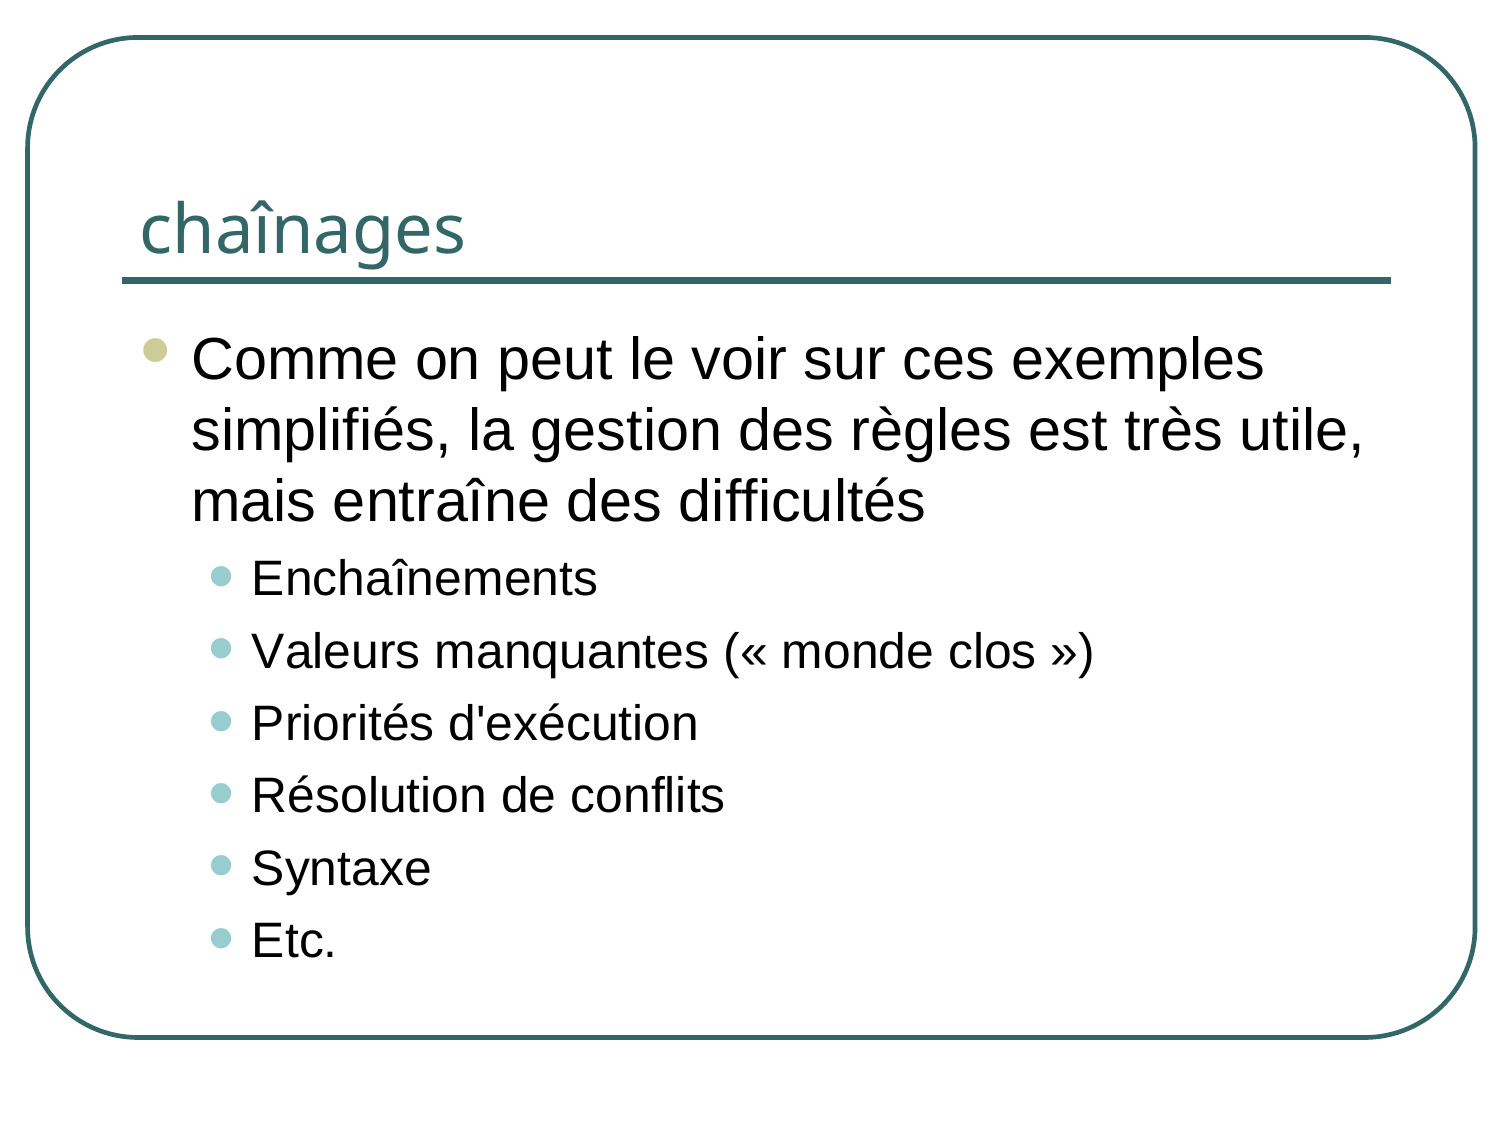

# chaînages
Comme on peut le voir sur ces exemples simplifiés, la gestion des règles est très utile, mais entraîne des difficultés
Enchaînements
Valeurs manquantes (« monde clos »)
Priorités d'exécution
Résolution de conflits
Syntaxe
Etc.